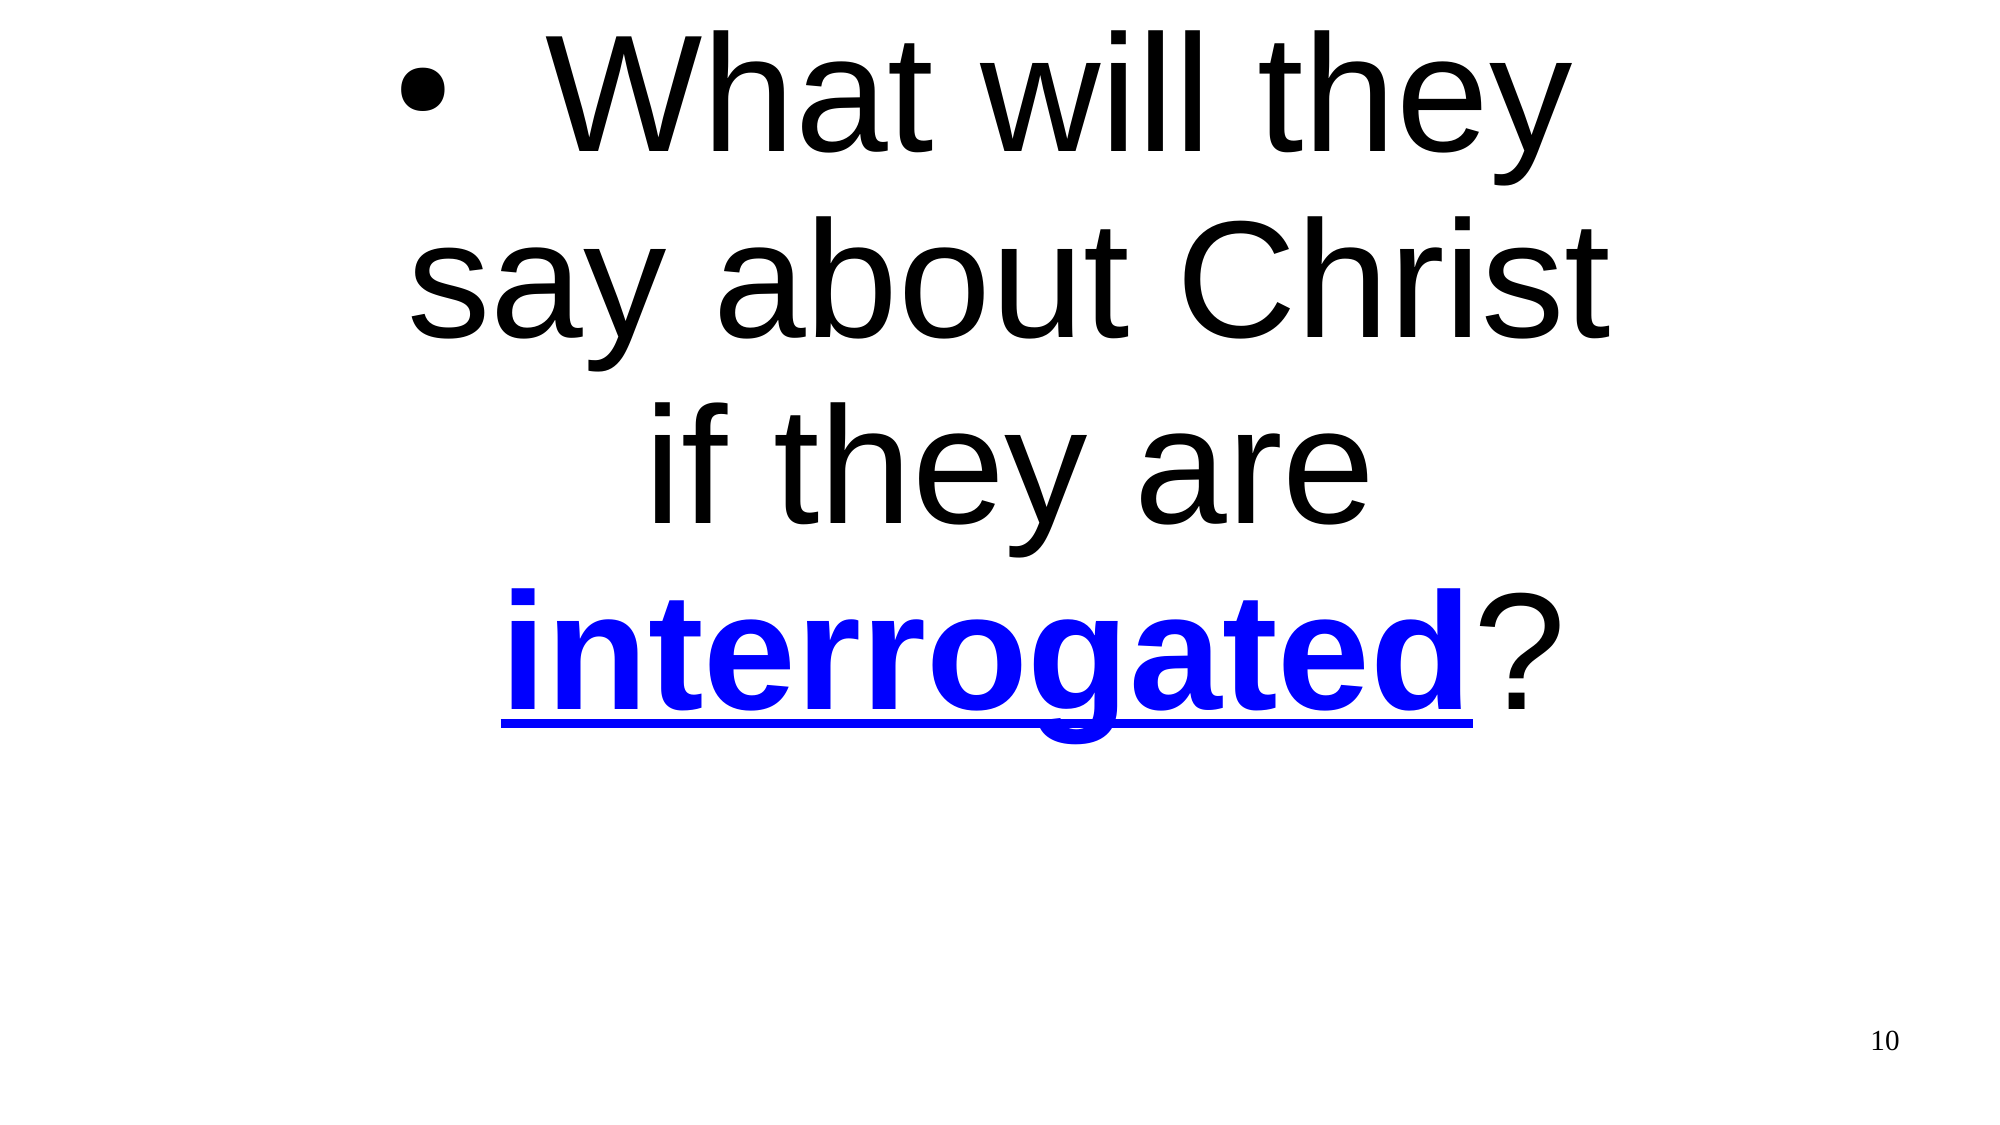

# What will they say about Christ if they are interrogated?
10